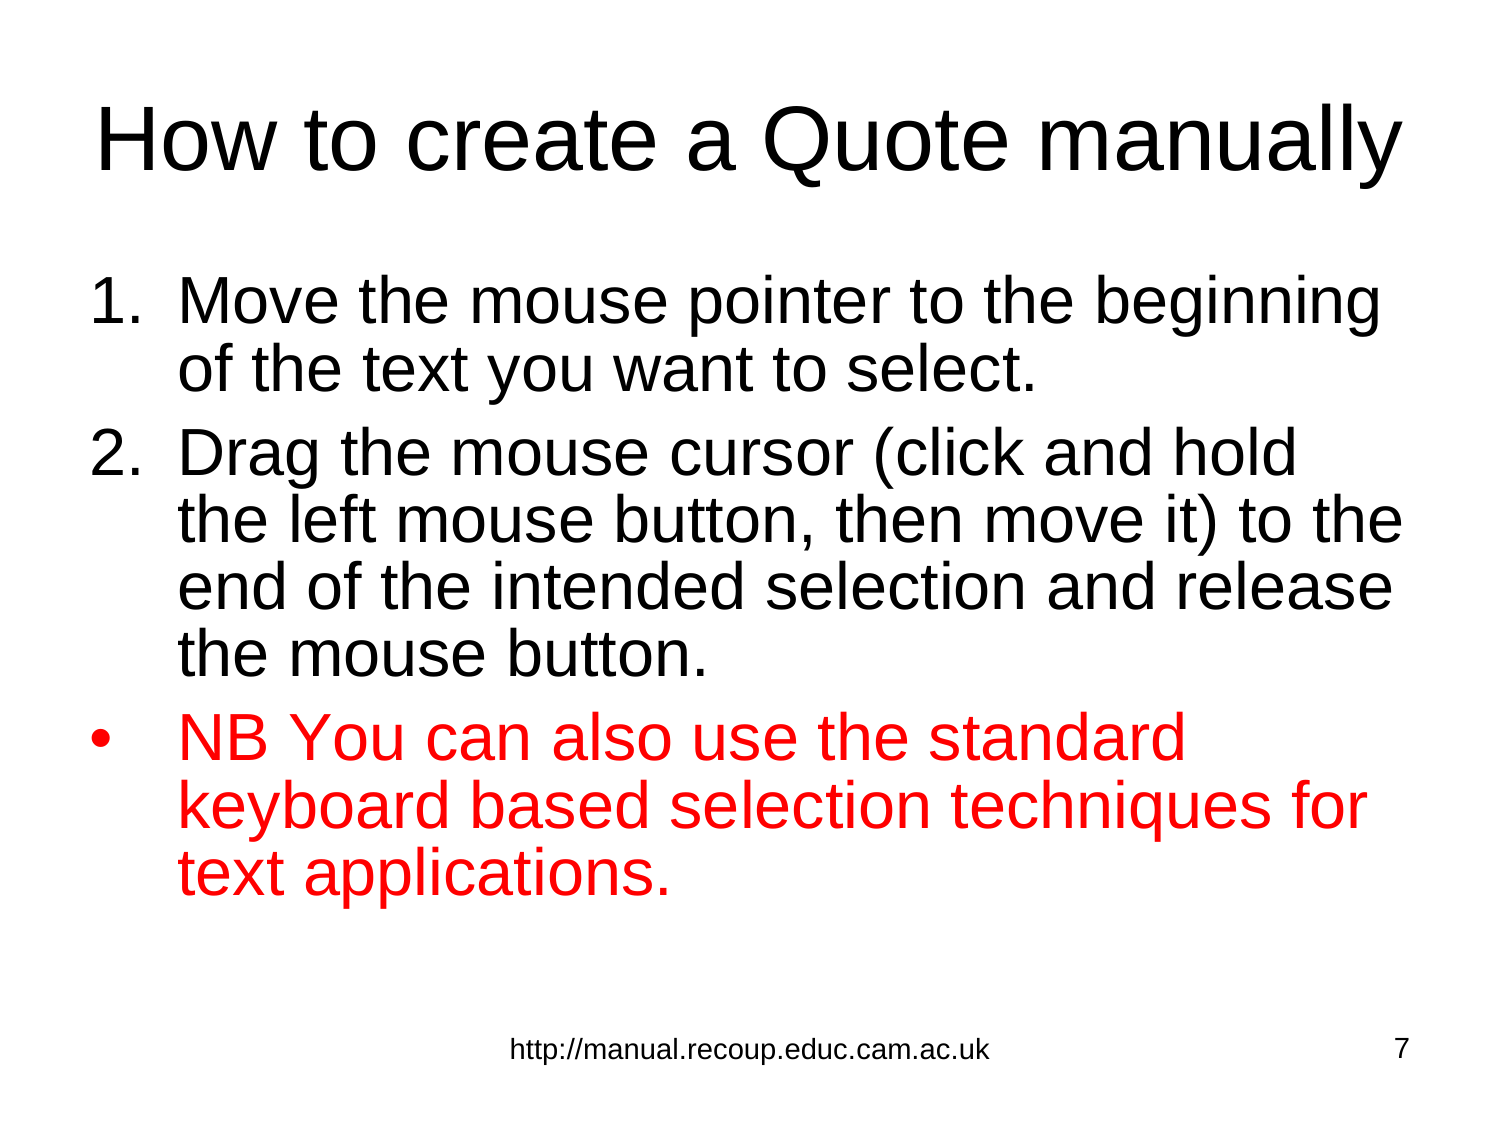

# How to create a Quote manually
Move the mouse pointer to the beginning of the text you want to select.
Drag the mouse cursor (click and hold the left mouse button, then move it) to the end of the intended selection and release the mouse button.
NB You can also use the standard keyboard based selection techniques for text applications.
7
http://manual.recoup.educ.cam.ac.uk